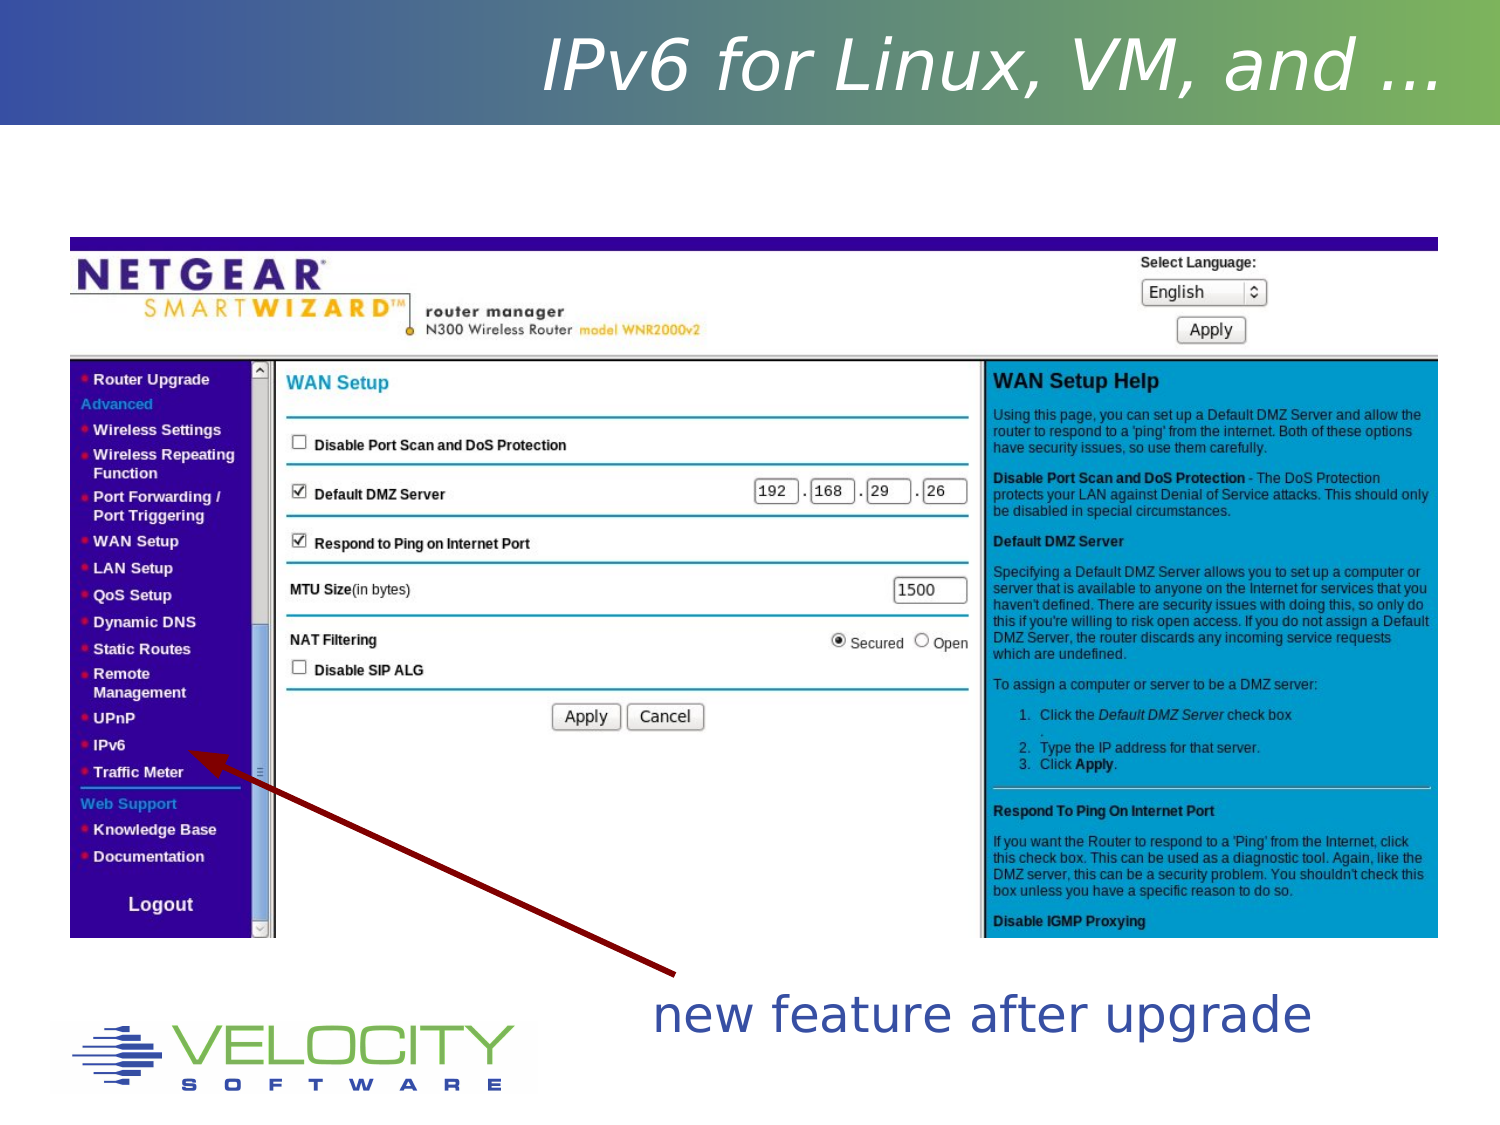

# IPv6 for Linux, VM, and ...
new feature after upgrade